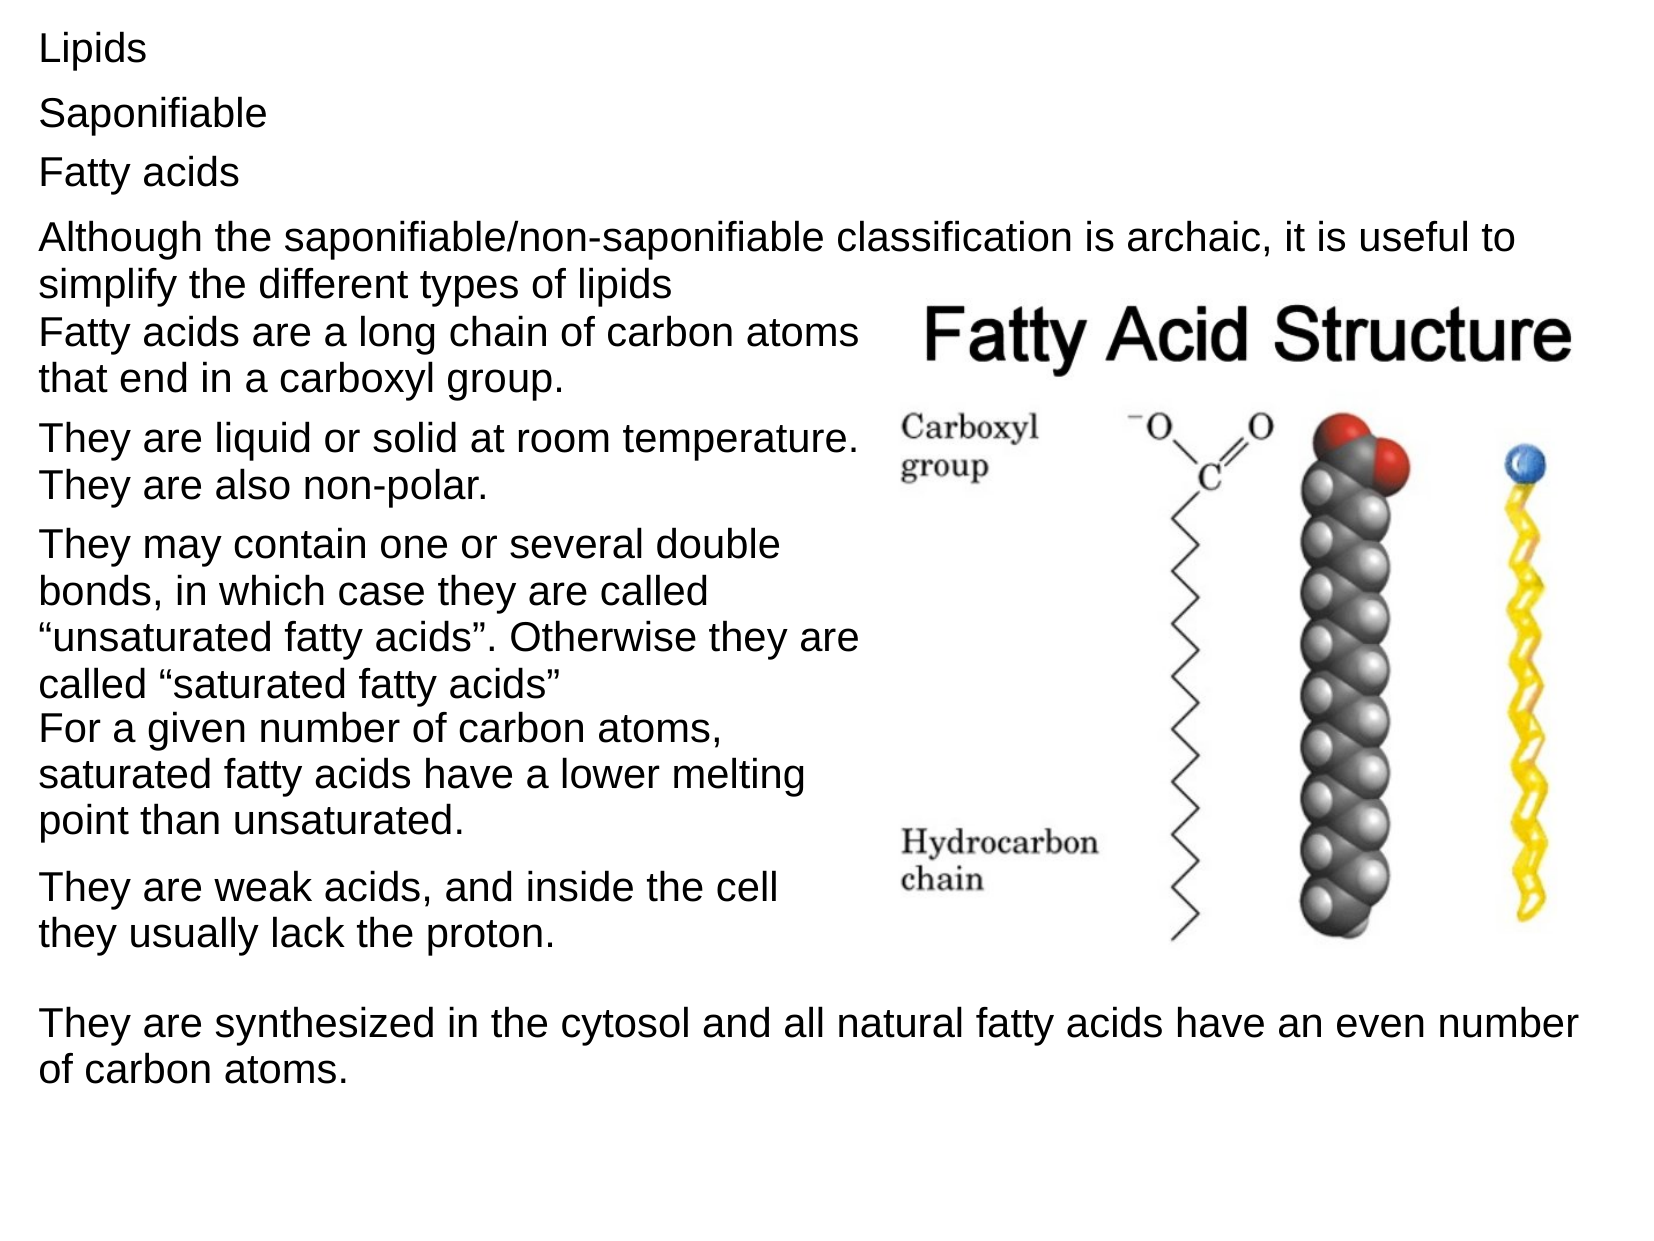

Lipids
Saponifiable
Fatty acids
Although the saponifiable/non-saponifiable classification is archaic, it is useful to simplify the different types of lipids
Fatty acids are a long chain of carbon atoms that end in a carboxyl group.
They are liquid or solid at room temperature. They are also non-polar.
They may contain one or several double bonds, in which case they are called “unsaturated fatty acids”. Otherwise they are called “saturated fatty acids”
For a given number of carbon atoms, saturated fatty acids have a lower melting point than unsaturated.
They are weak acids, and inside the cell they usually lack the proton.
They are synthesized in the cytosol and all natural fatty acids have an even number of carbon atoms.